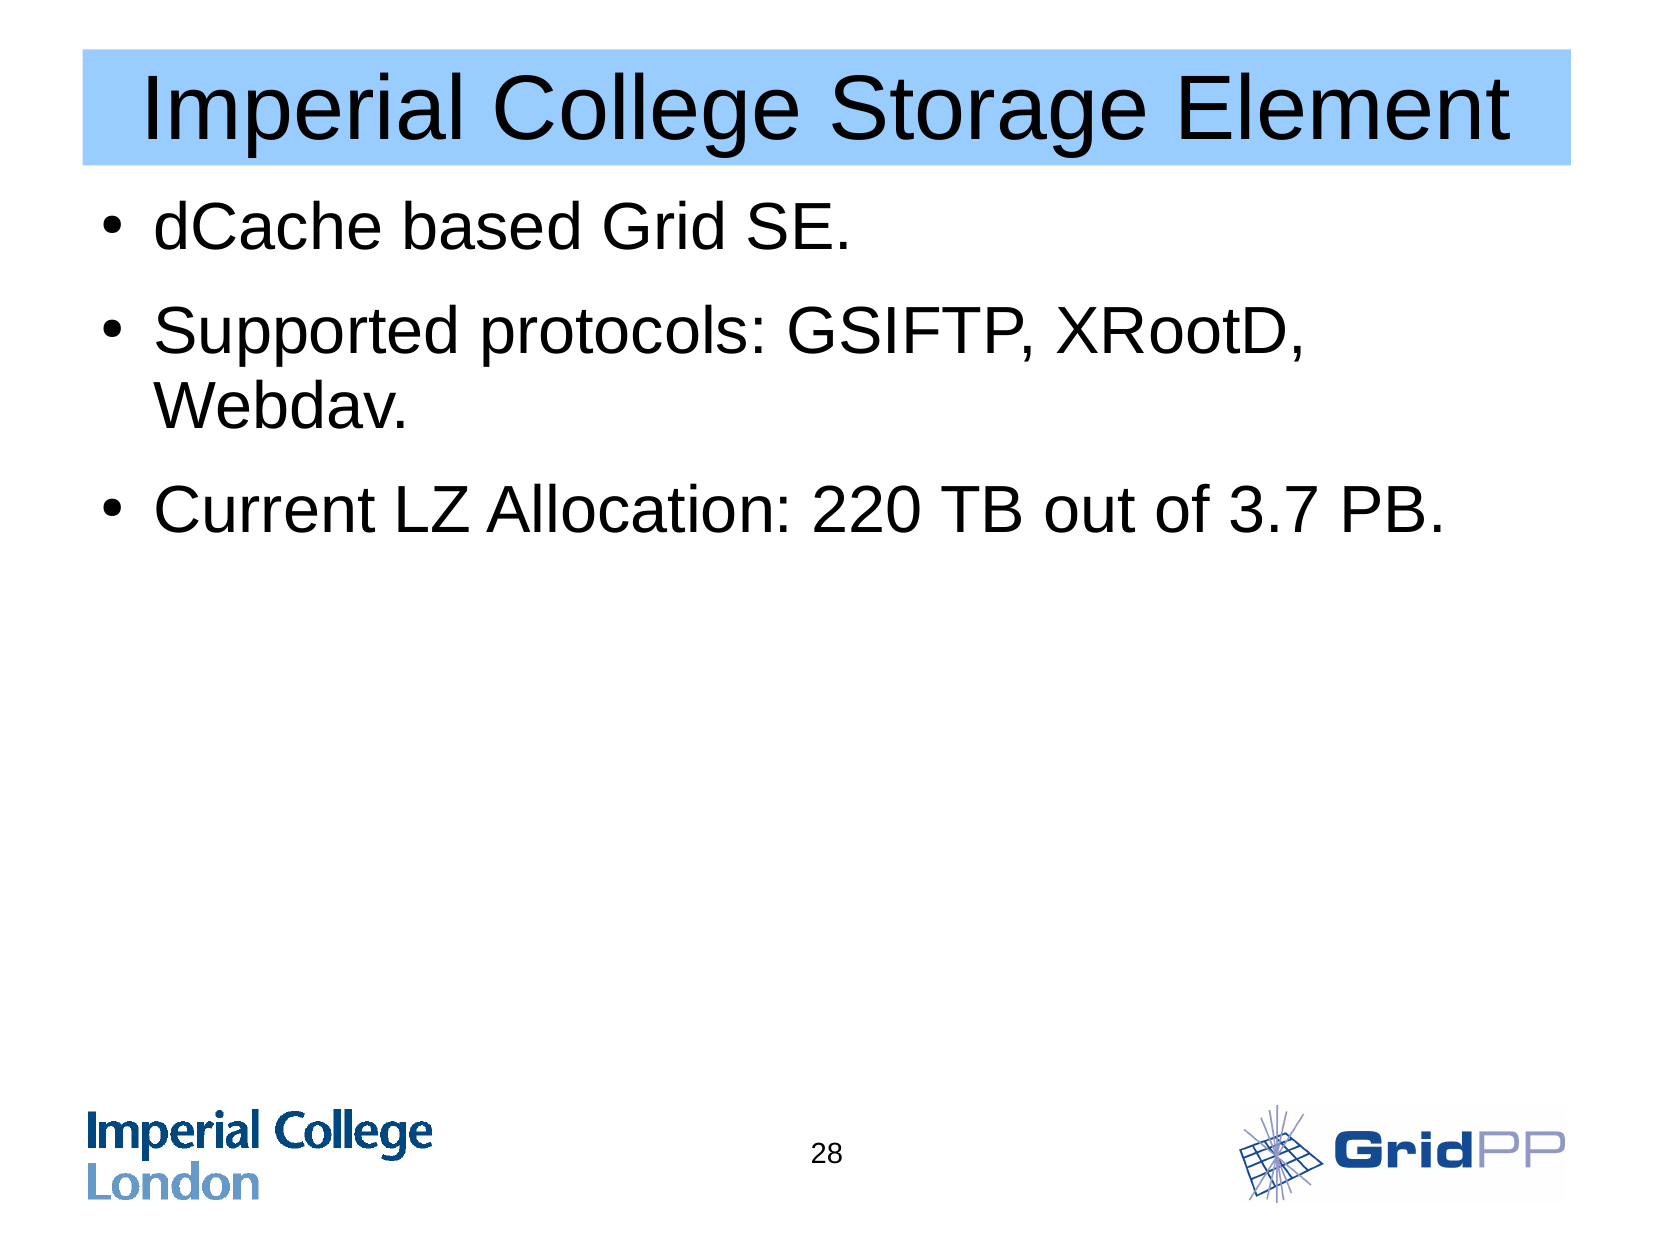

# Imperial College Storage Element
dCache based Grid SE.
Supported protocols: GSIFTP, XRootD, Webdav.
Current LZ Allocation: 220 TB out of 3.7 PB.